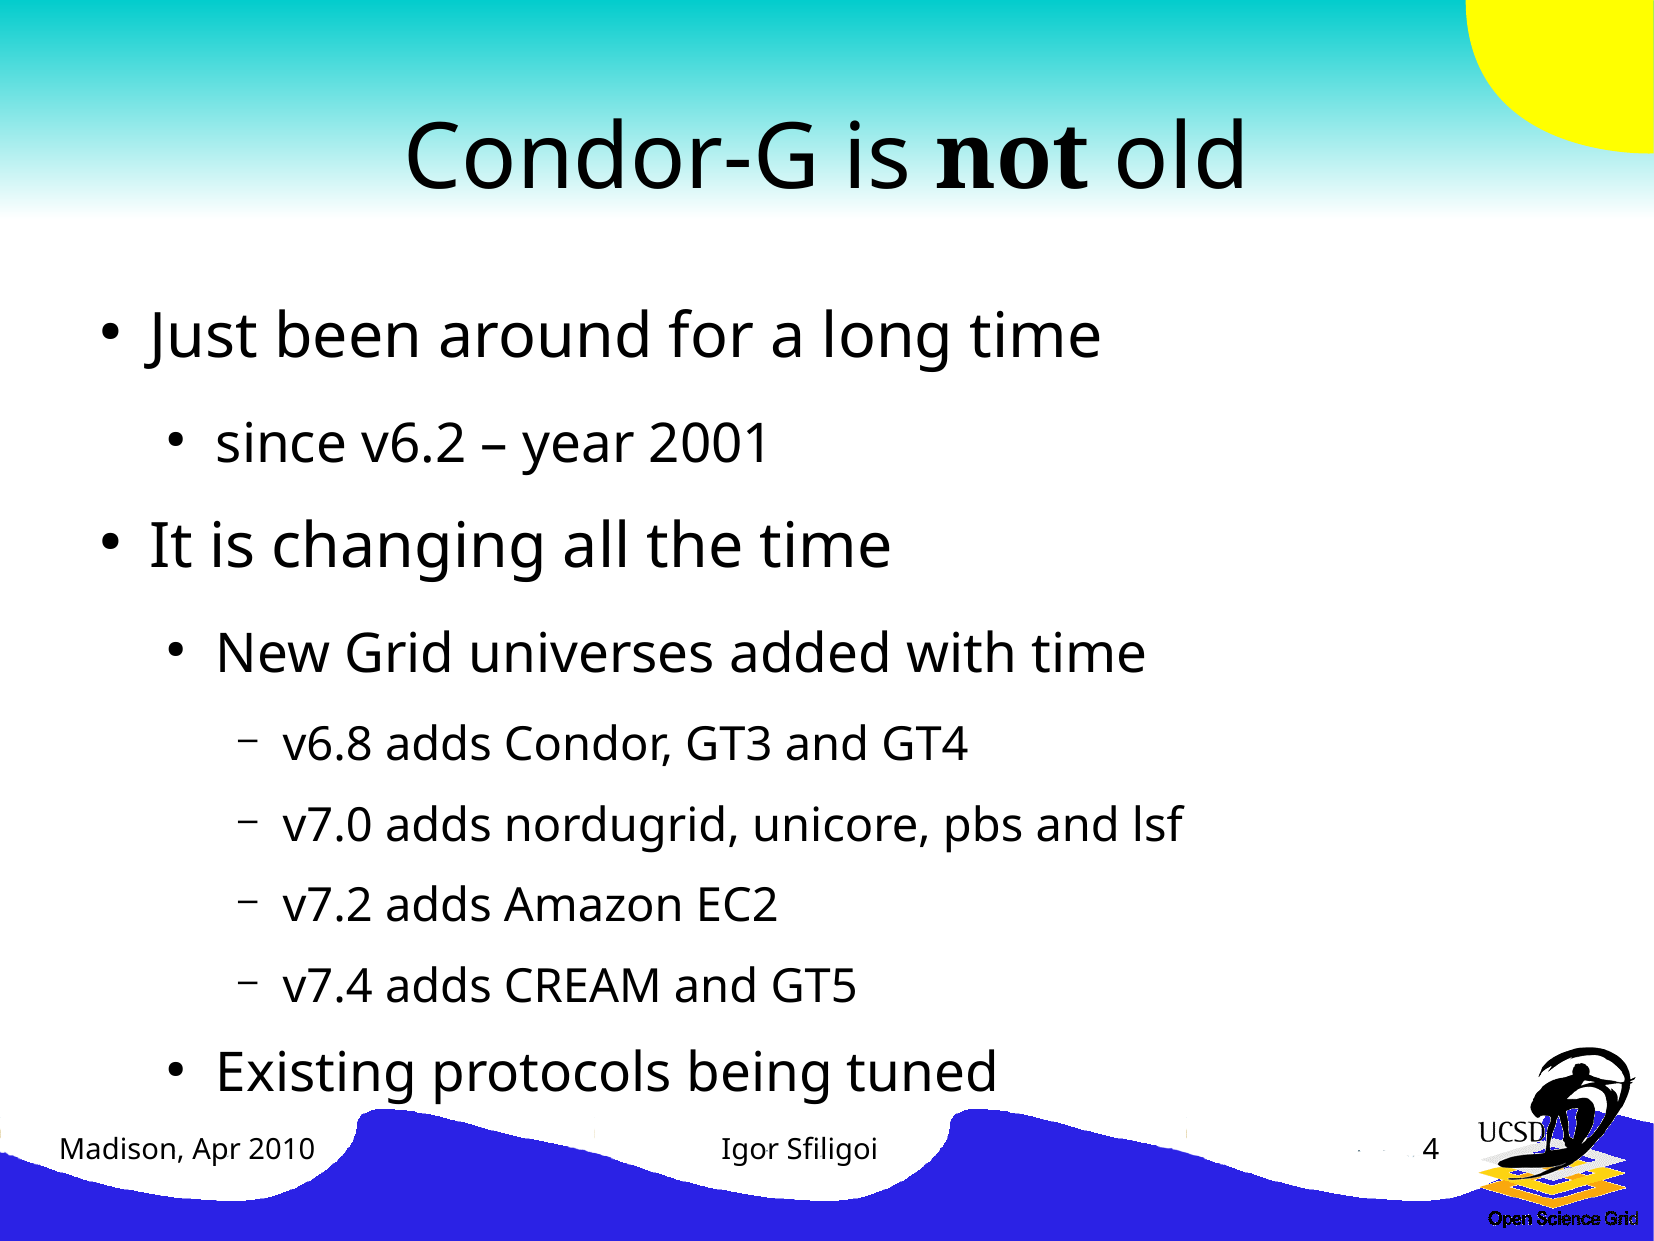

# Condor-G is not old
Just been around for a long time
since v6.2 – year 2001
It is changing all the time
New Grid universes added with time
v6.8 adds Condor, GT3 and GT4
v7.0 adds nordugrid, unicore, pbs and lsf
v7.2 adds Amazon EC2
v7.4 adds CREAM and GT5
Existing protocols being tuned
4